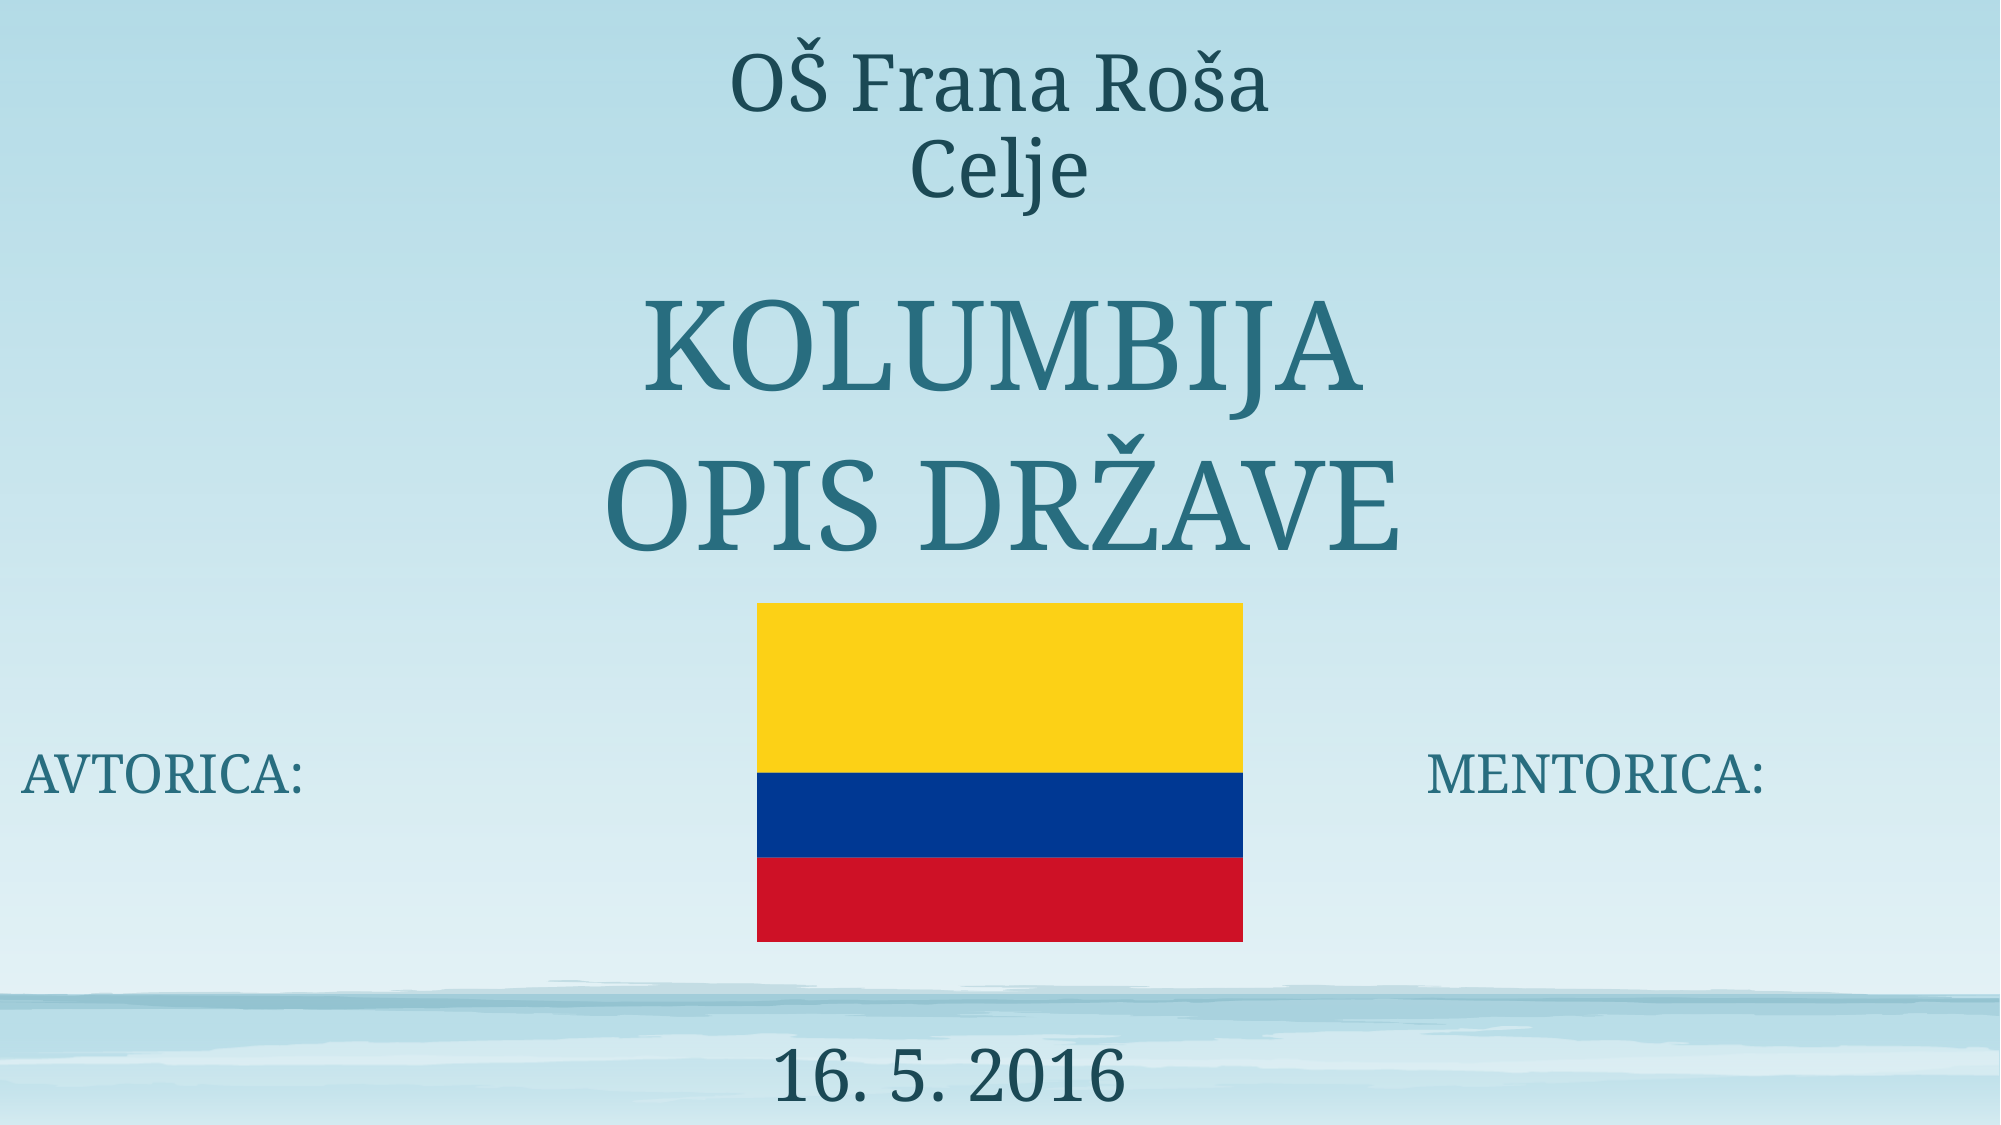

# OŠ Frana Roša Celje
KOLUMBIJA
OPIS DRŽAVE
AVTORICA: MENTORICA:
 16. 5. 2016